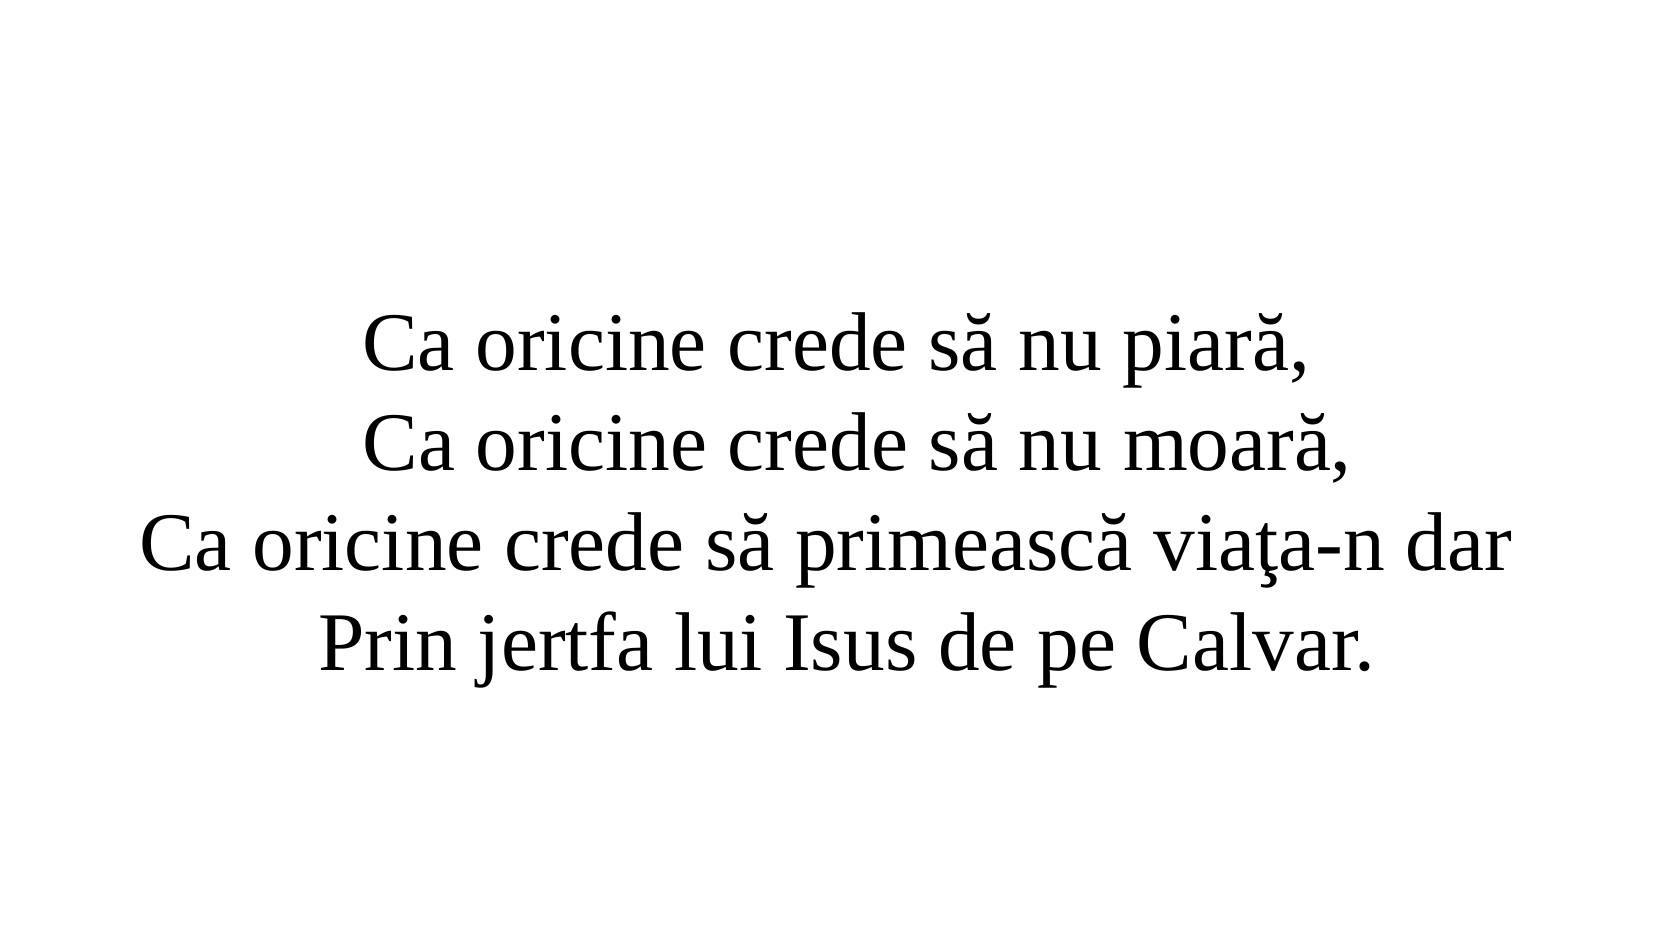

# Ca oricine crede să nu piară,
 Ca oricine crede să nu moară,
Ca oricine crede să primească viaţa-n dar
 Prin jertfa lui Isus de pe Calvar.